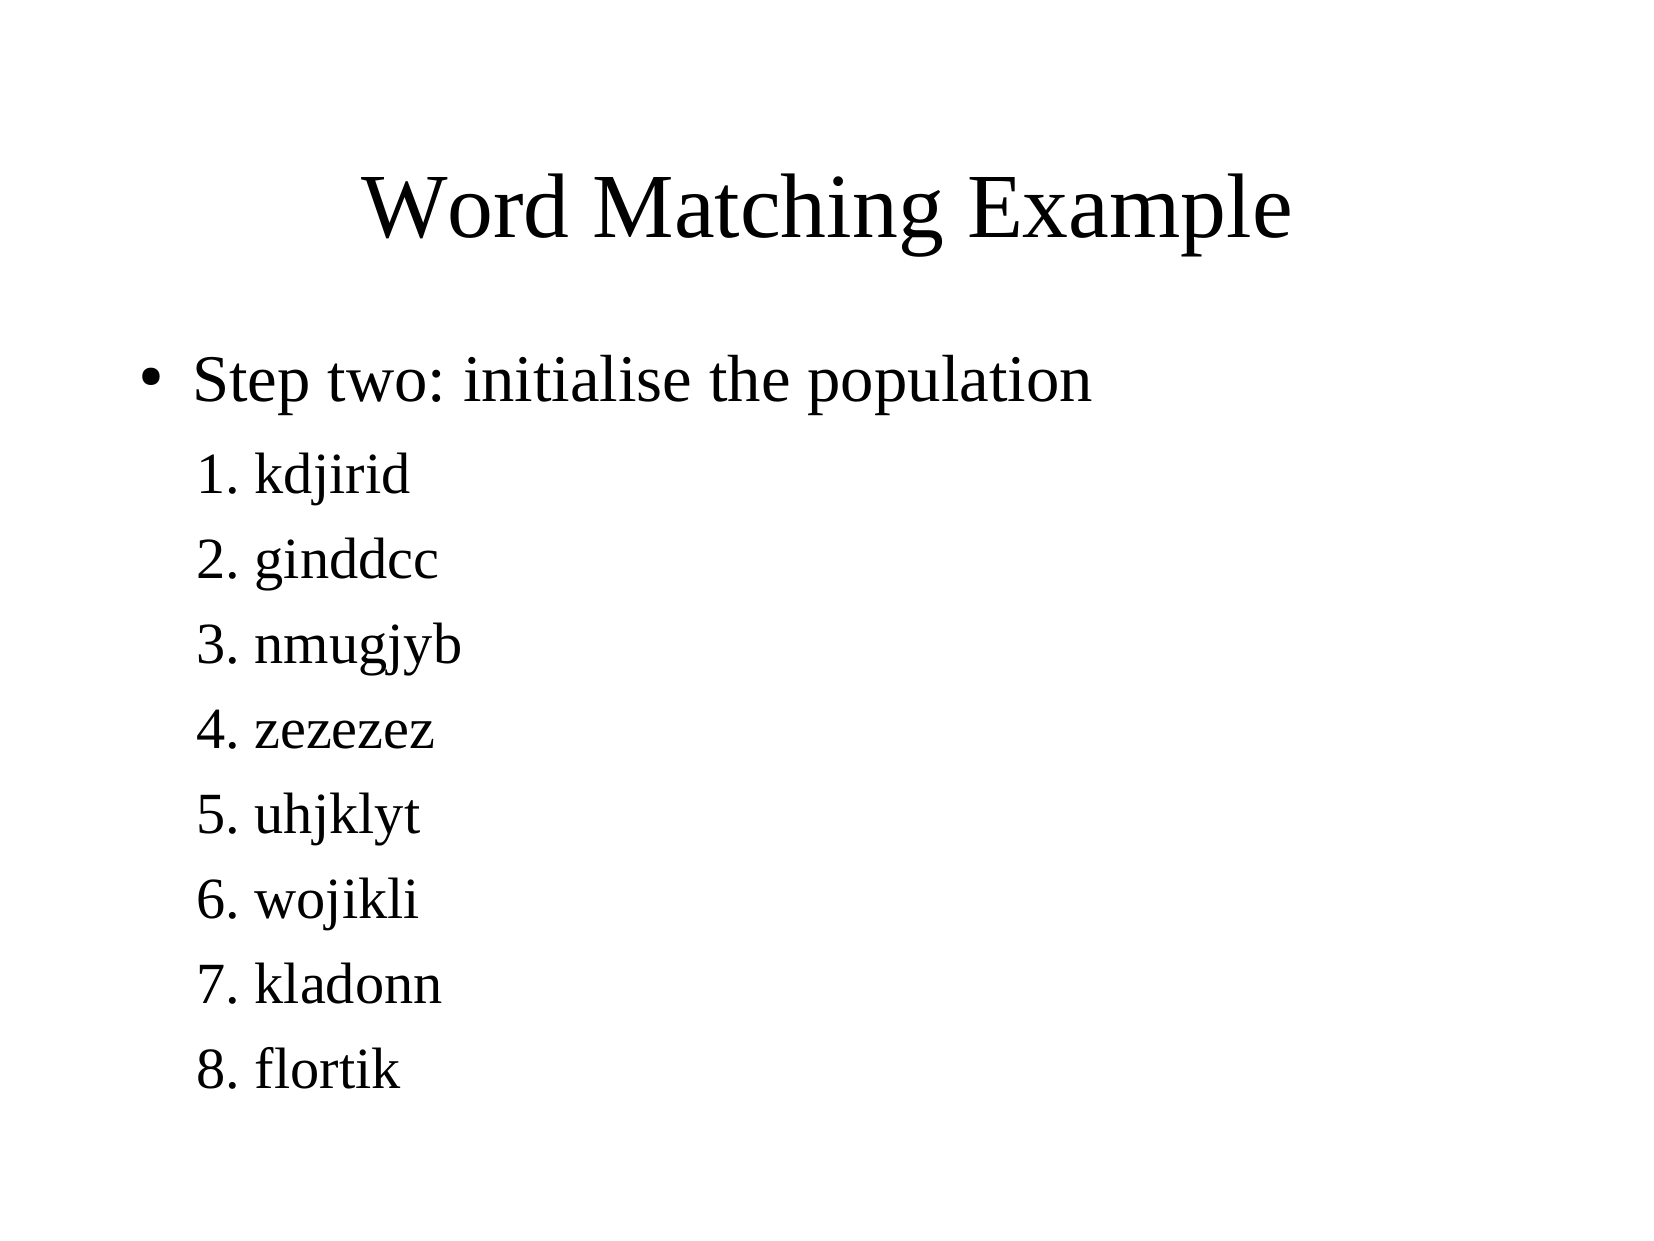

# Word Matching Example
Step two: initialise the population
1. kdjirid
2. ginddcc
3. nmugjyb
4. zezezez
5. uhjklyt
6. wojikli
7. kladonn
8. flortik